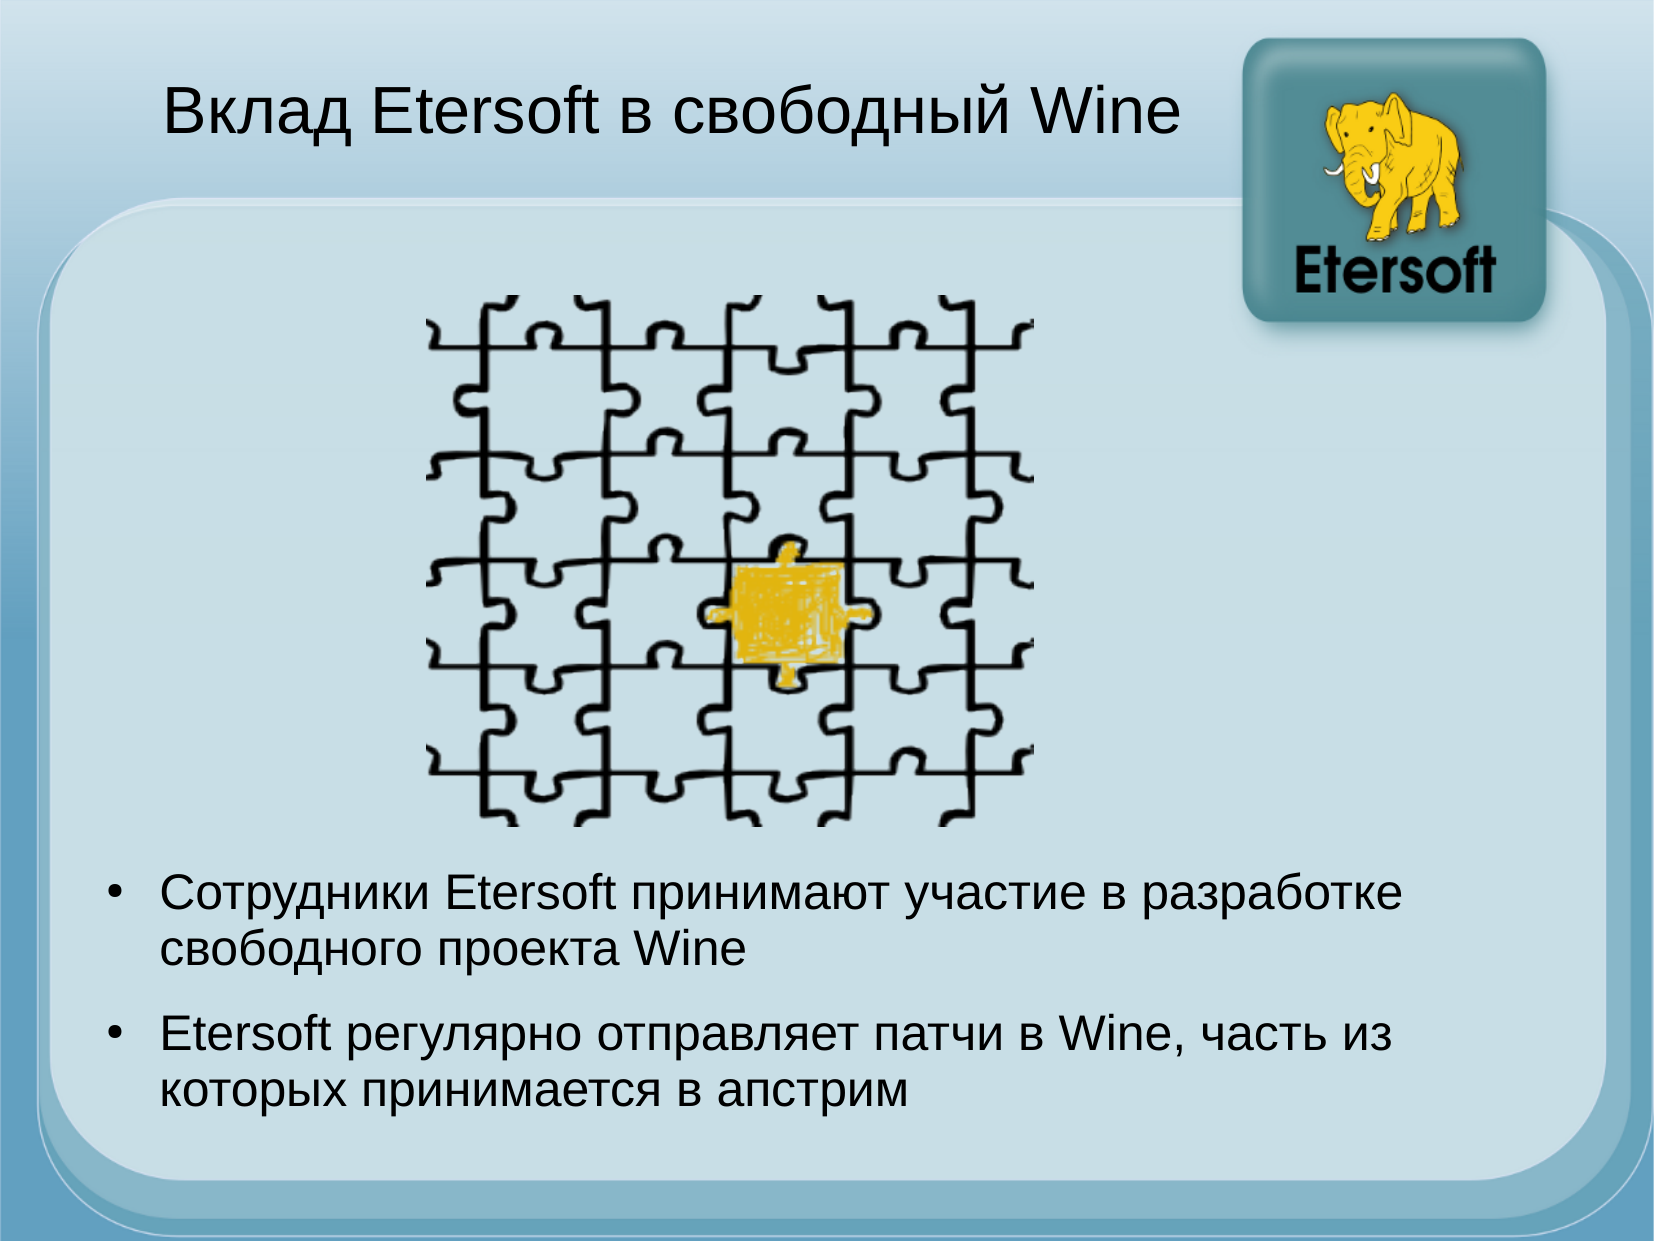

# Вклад Etersoft в свободный Wine
Сотрудники Etersoft принимают участие в разработке свободного проекта Wine
Etersoft регулярно отправляет патчи в Wine, часть из которых принимается в апстрим